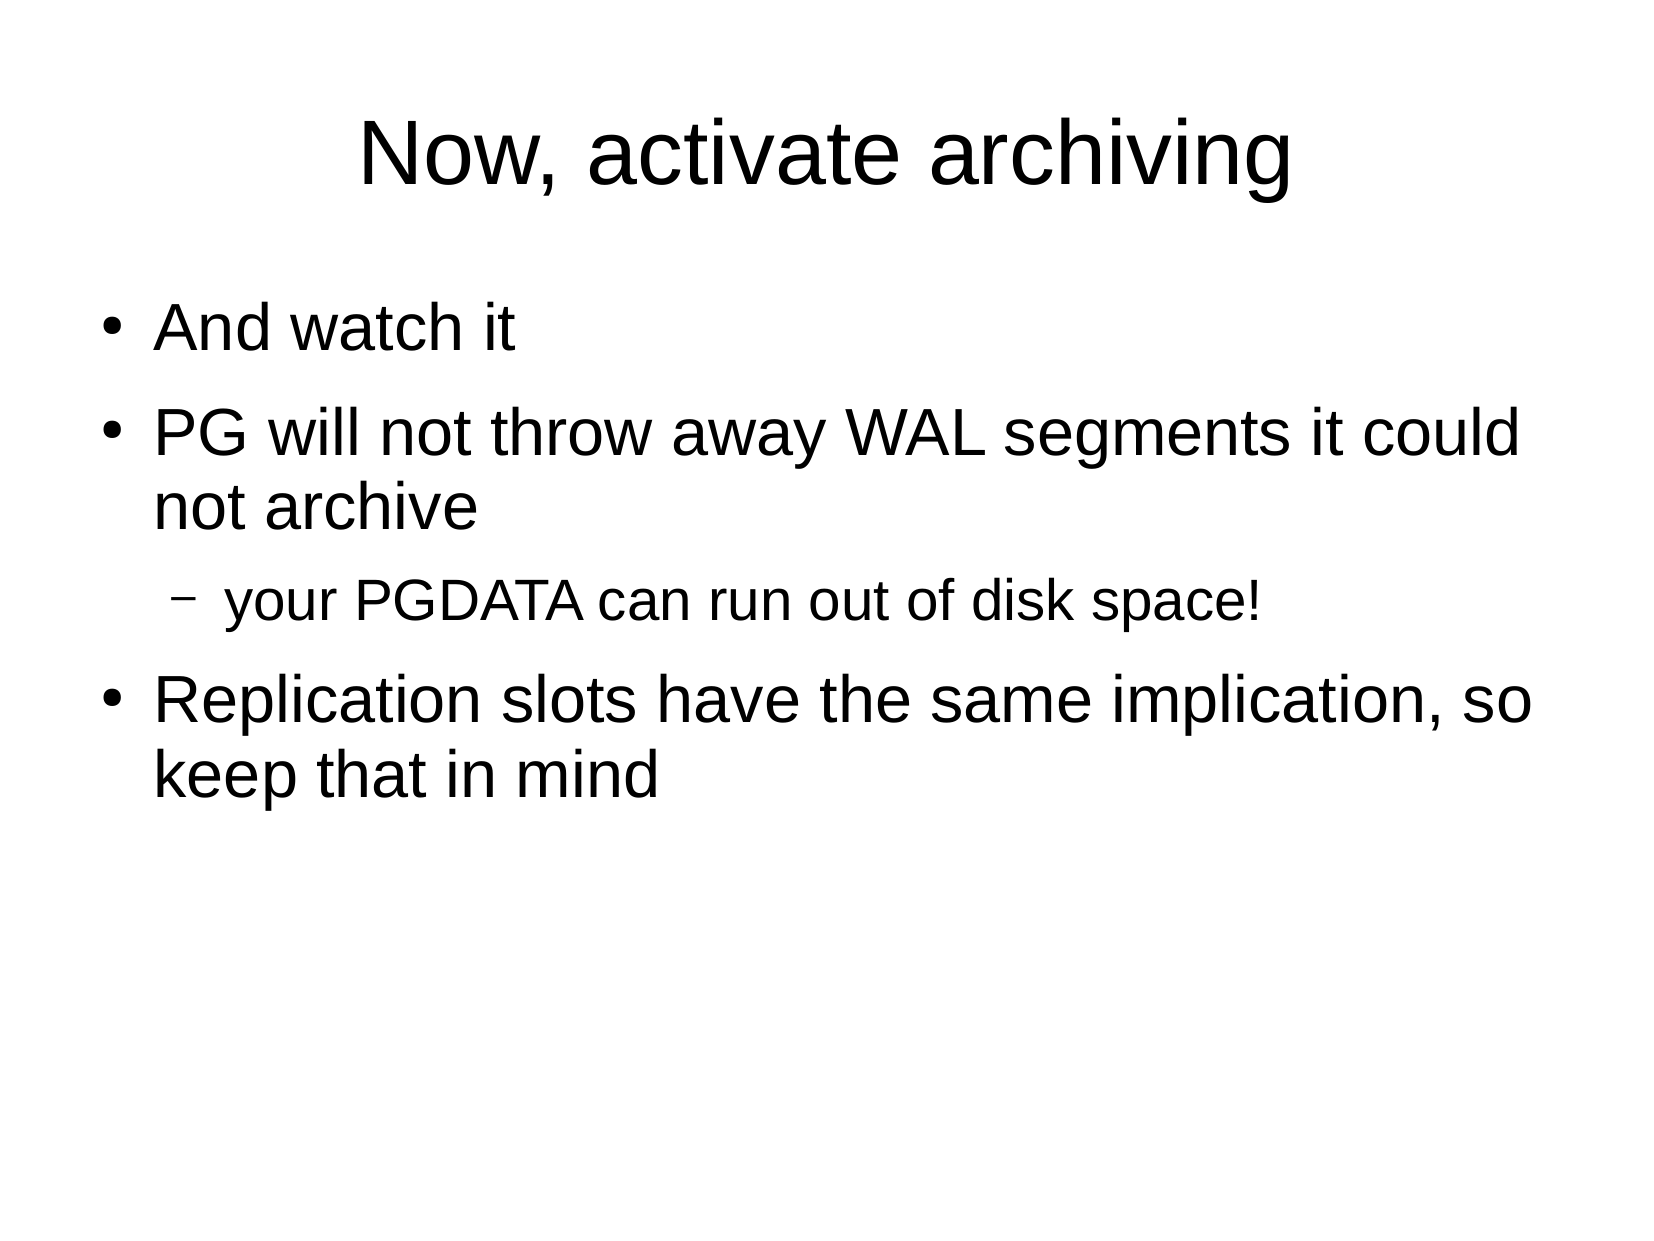

# Now, activate archiving
And watch it
PG will not throw away WAL segments it could not archive
your PGDATA can run out of disk space!
Replication slots have the same implication, so keep that in mind